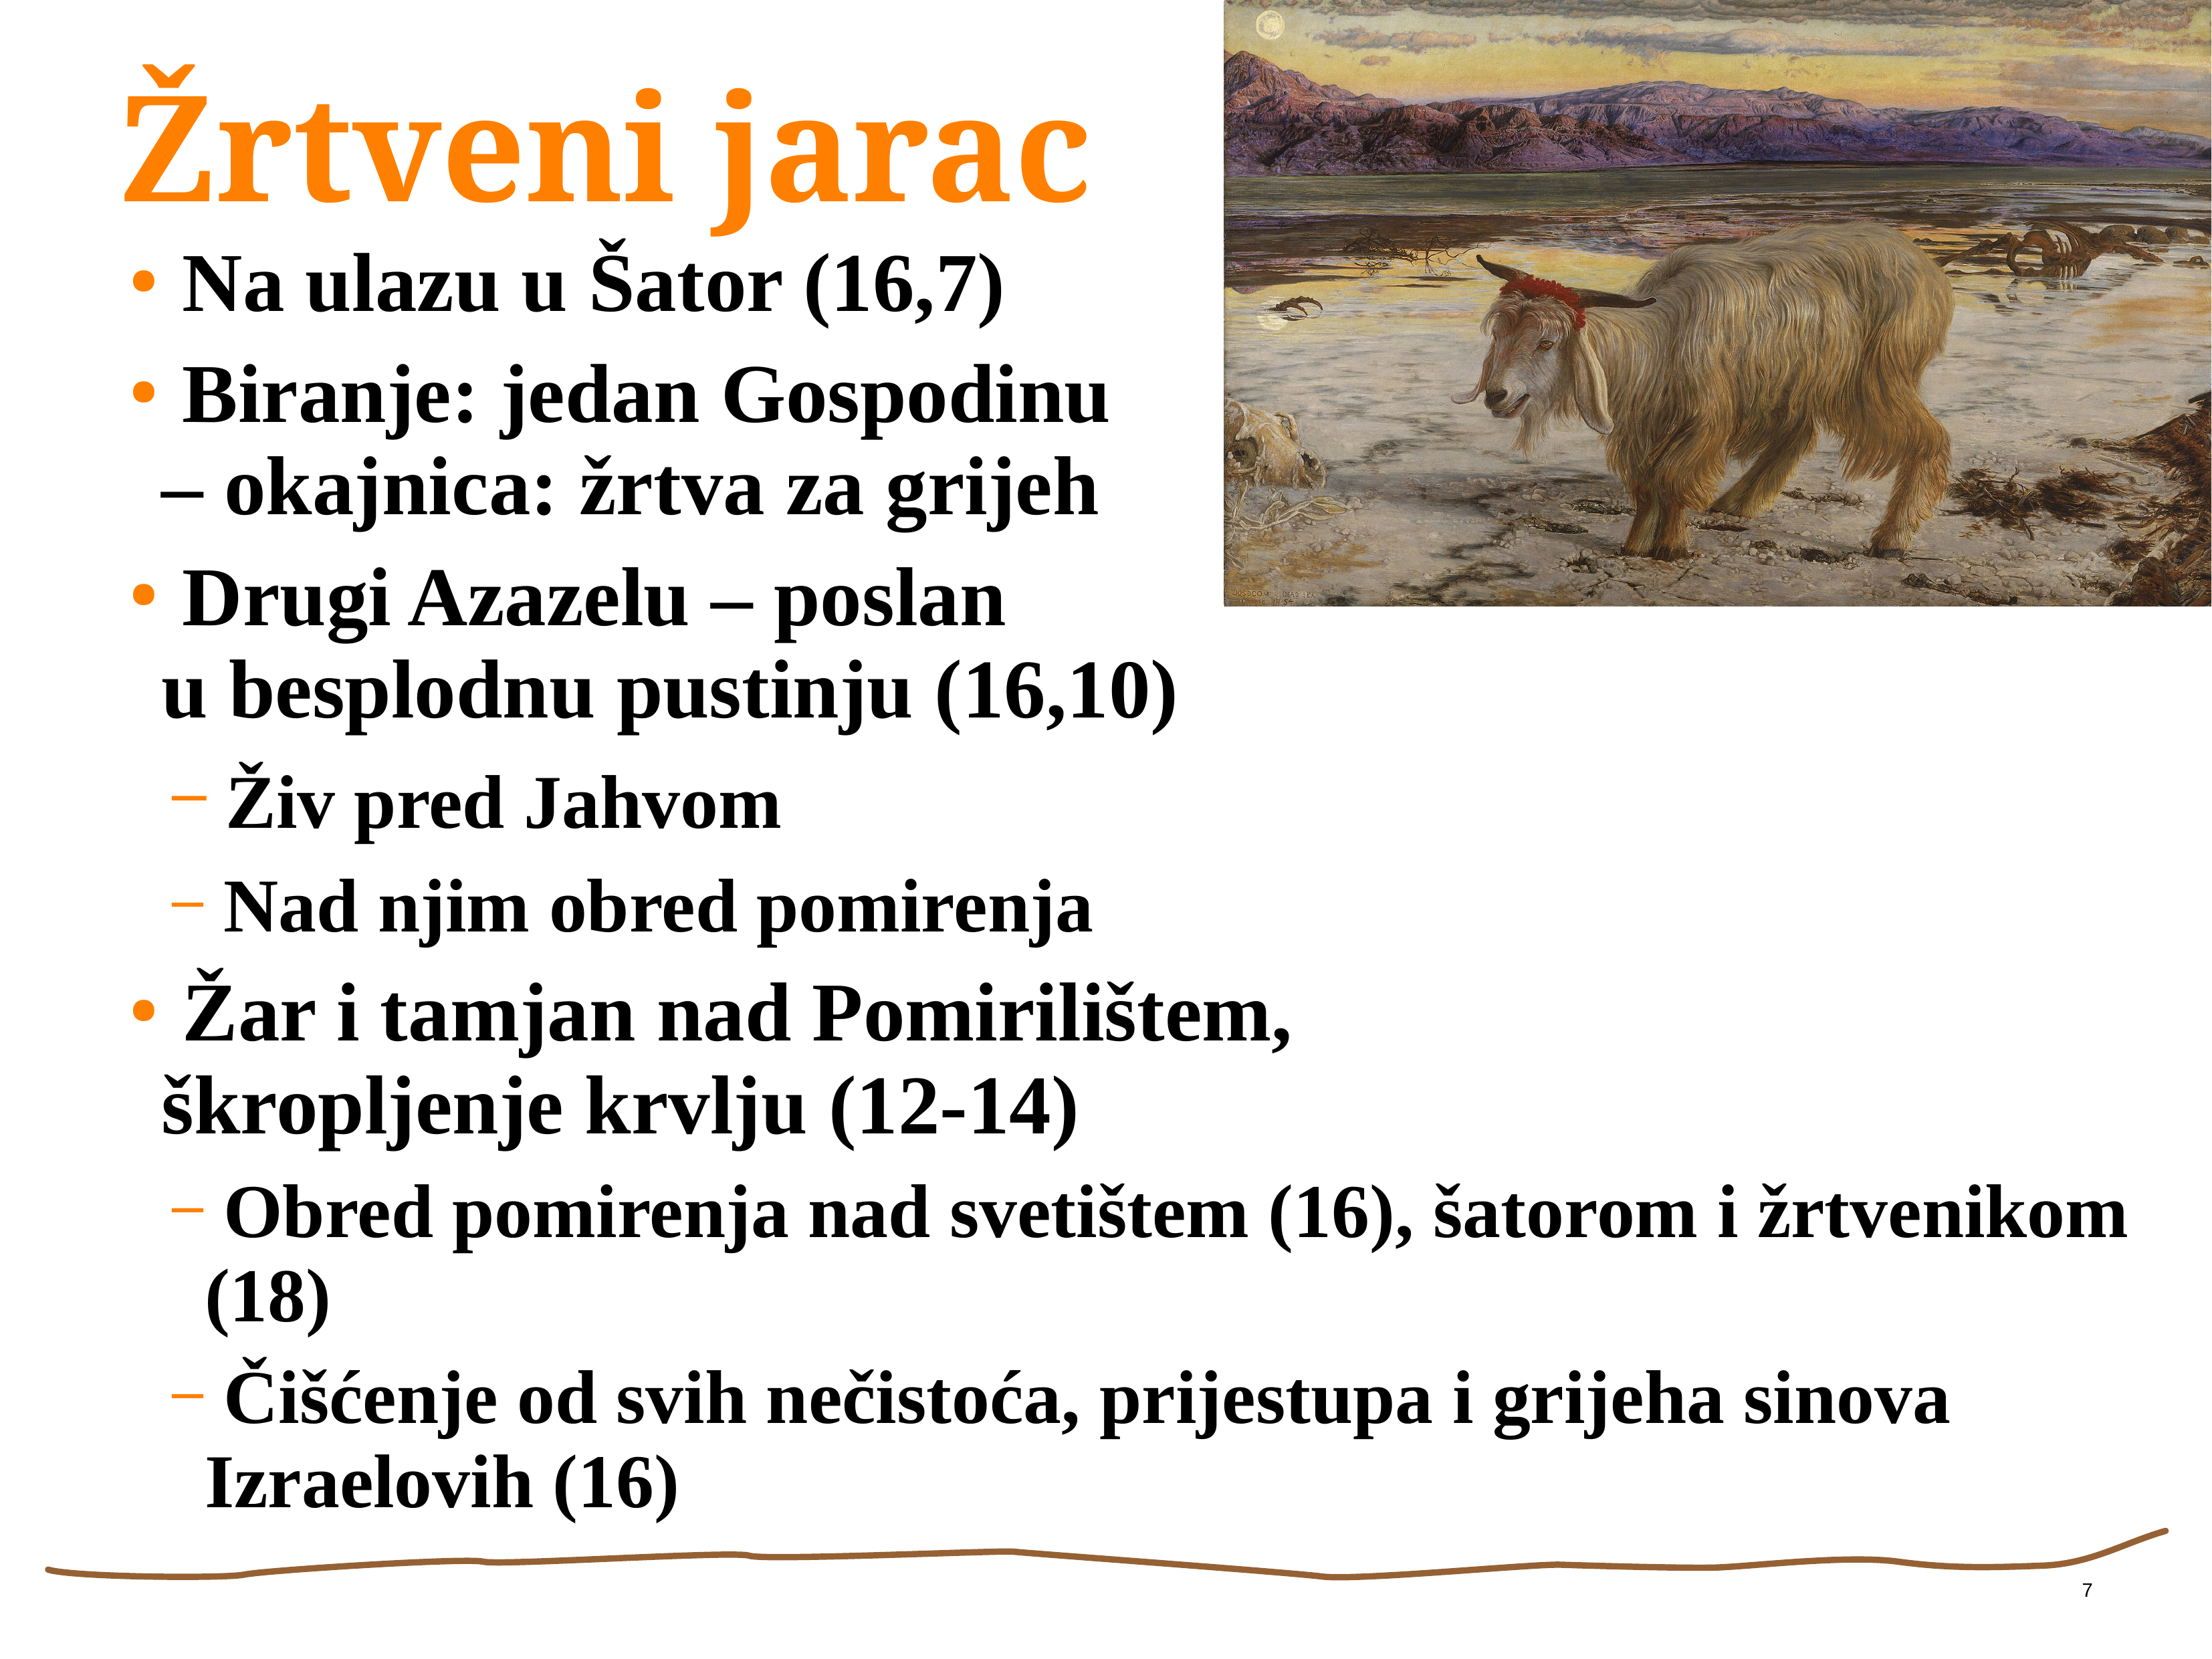

# Žrtveni jarac
 Na ulazu u Šator (16,7)
 Biranje: jedan Gospodinu
– okajnica: žrtva za grijeh
 Drugi Azazelu – poslan
u besplodnu pustinju (16,10)
 Živ pred Jahvom
 Nad njim obred pomirenja
 Žar i tamjan nad Pomirilištem,
škropljenje krvlju (12-14)
 Obred pomirenja nad svetištem (16), šatorom i žrtvenikom (18)
 Čišćenje od svih nečistoća, prijestupa i grijeha sinova Izraelovih (16)
7